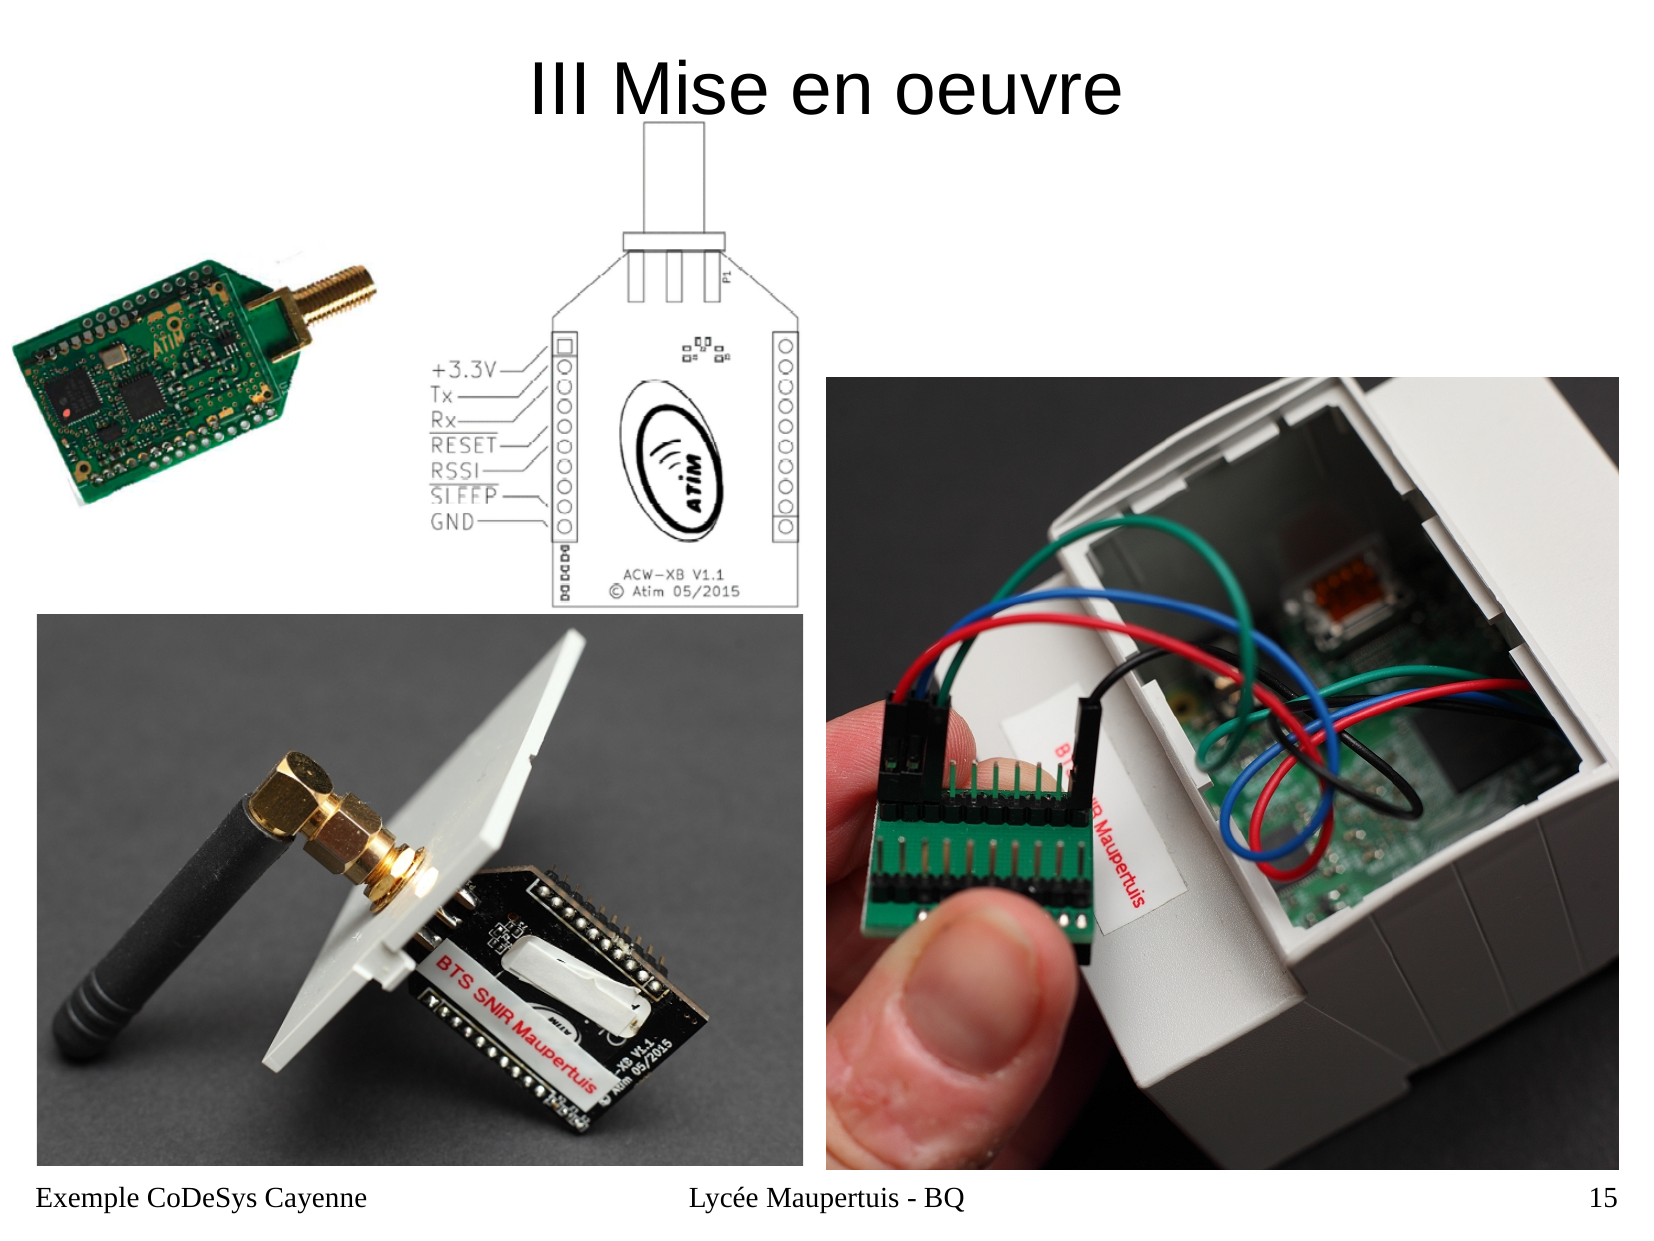

# III Mise en oeuvre
Exemple CoDeSys Cayenne
Lycée Maupertuis - BQ
15